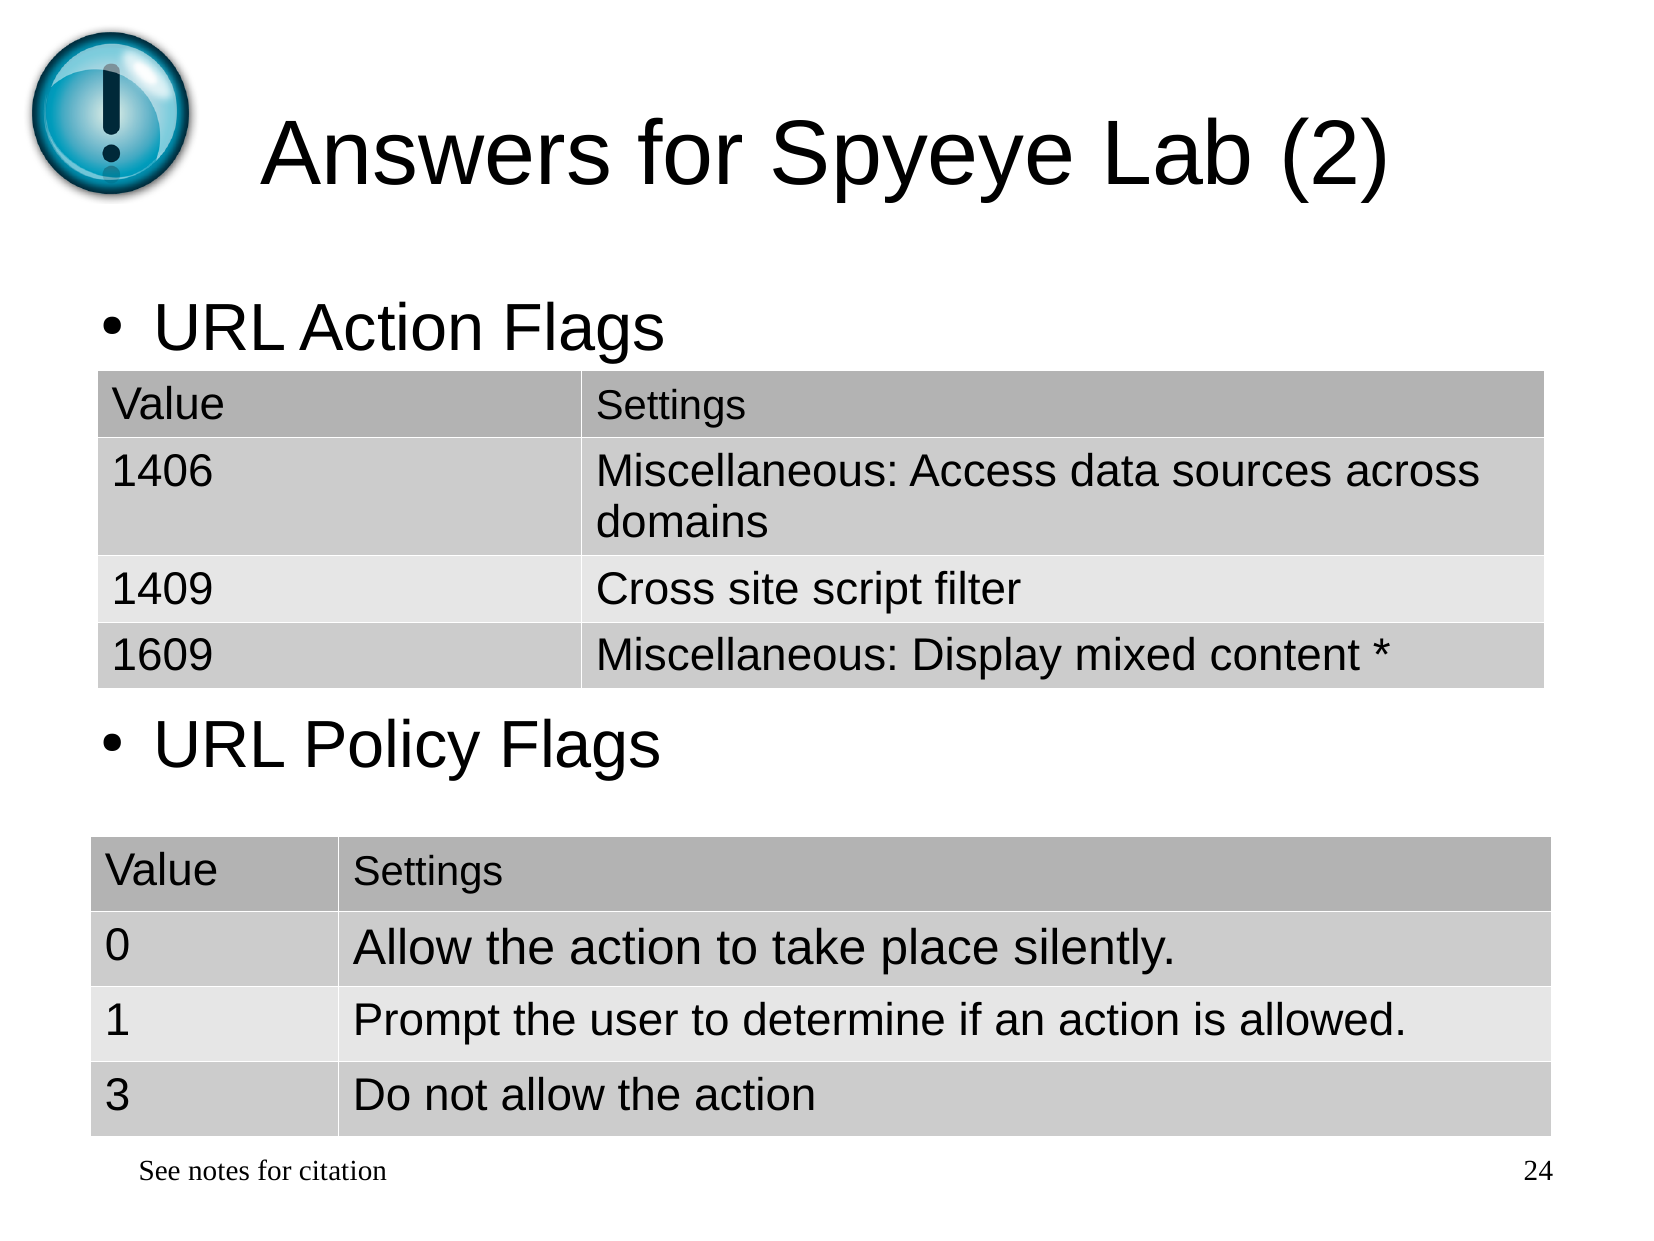

# Answers for Spyeye Lab (2)
URL Action Flags
URL Policy Flags
| Value | Settings |
| --- | --- |
| 1406 | Miscellaneous: Access data sources across domains |
| 1409 | Cross site script filter |
| 1609 | Miscellaneous: Display mixed content \* |
| Value | Settings |
| --- | --- |
| 0 | Allow the action to take place silently. |
| 1 | Prompt the user to determine if an action is allowed. |
| 3 | Do not allow the action |
See notes for citation
24